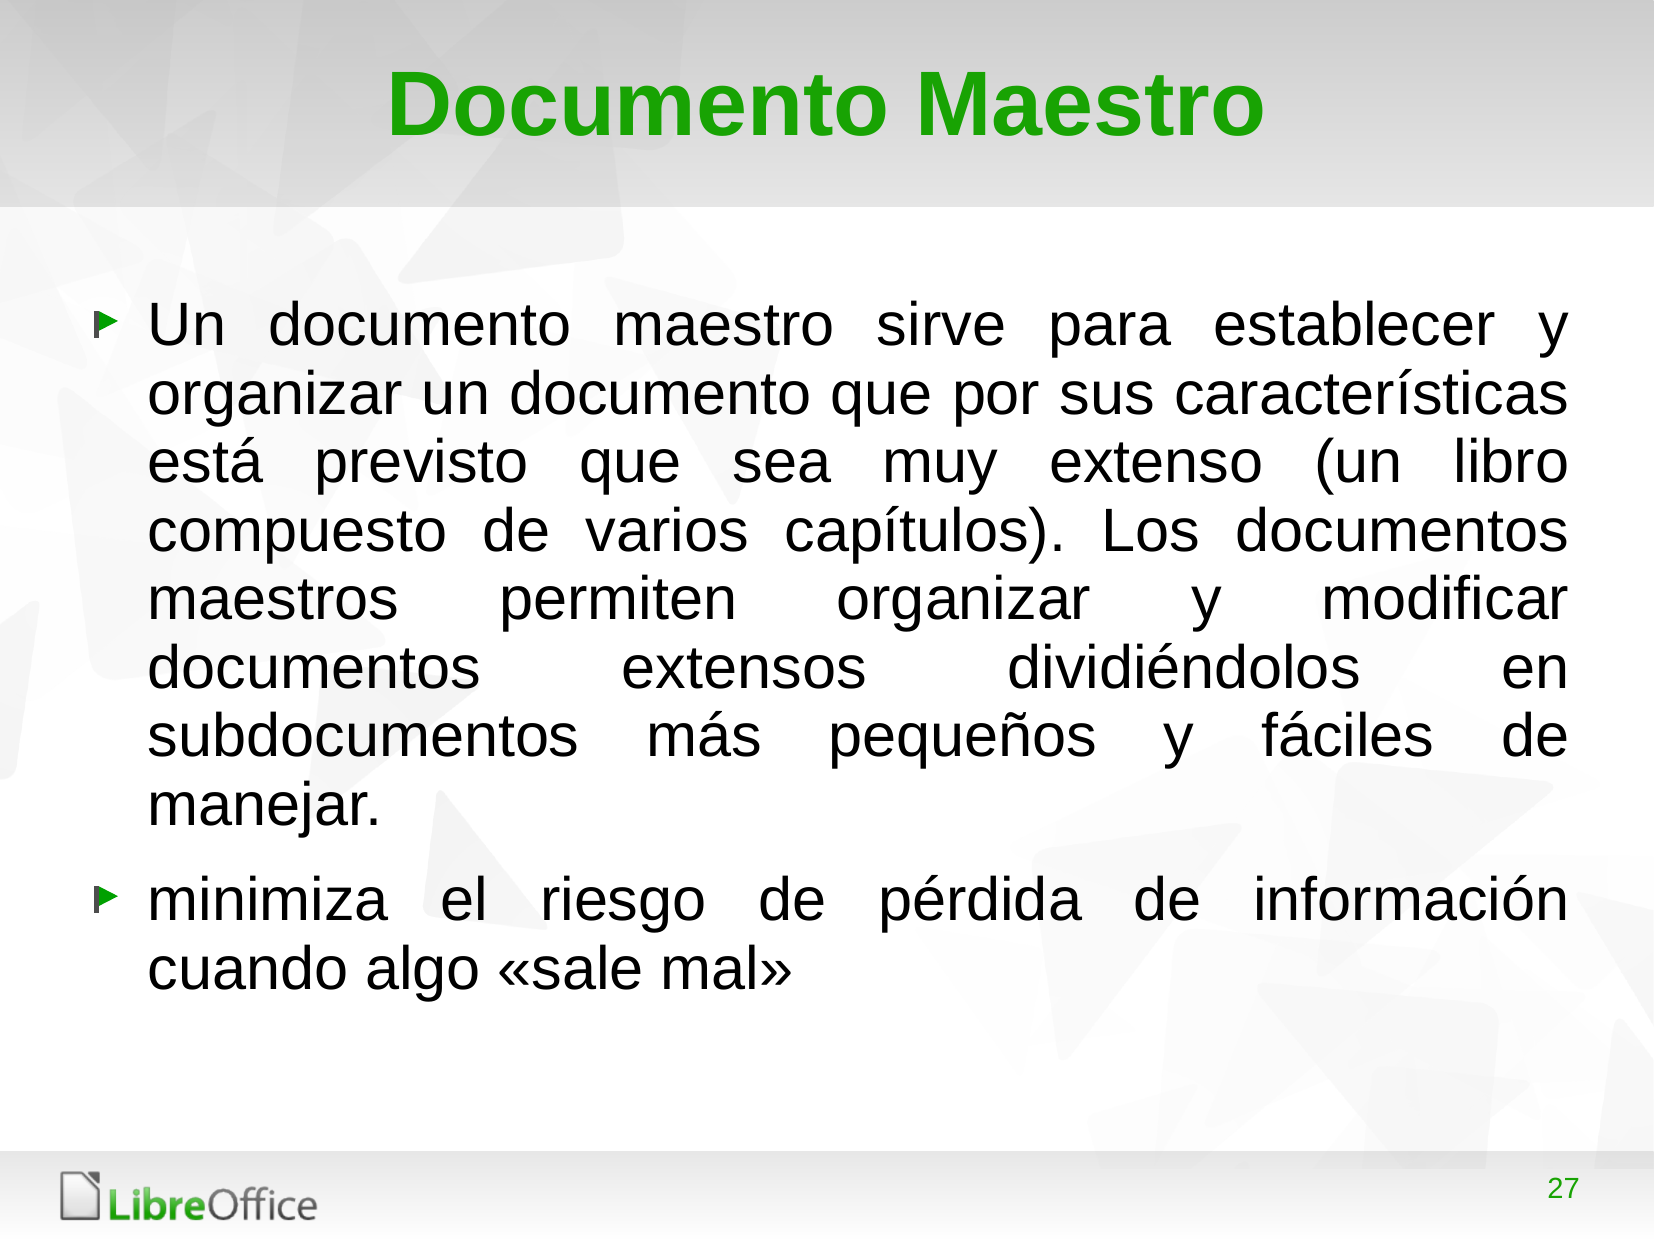

# Documento Maestro
Un documento maestro sirve para establecer y organizar un documento que por sus características está previsto que sea muy extenso (un libro compuesto de varios capítulos). Los documentos maestros permiten organizar y modificar documentos extensos dividiéndolos en subdocumentos más pequeños y fáciles de manejar.
minimiza el riesgo de pérdida de información cuando algo «sale mal»